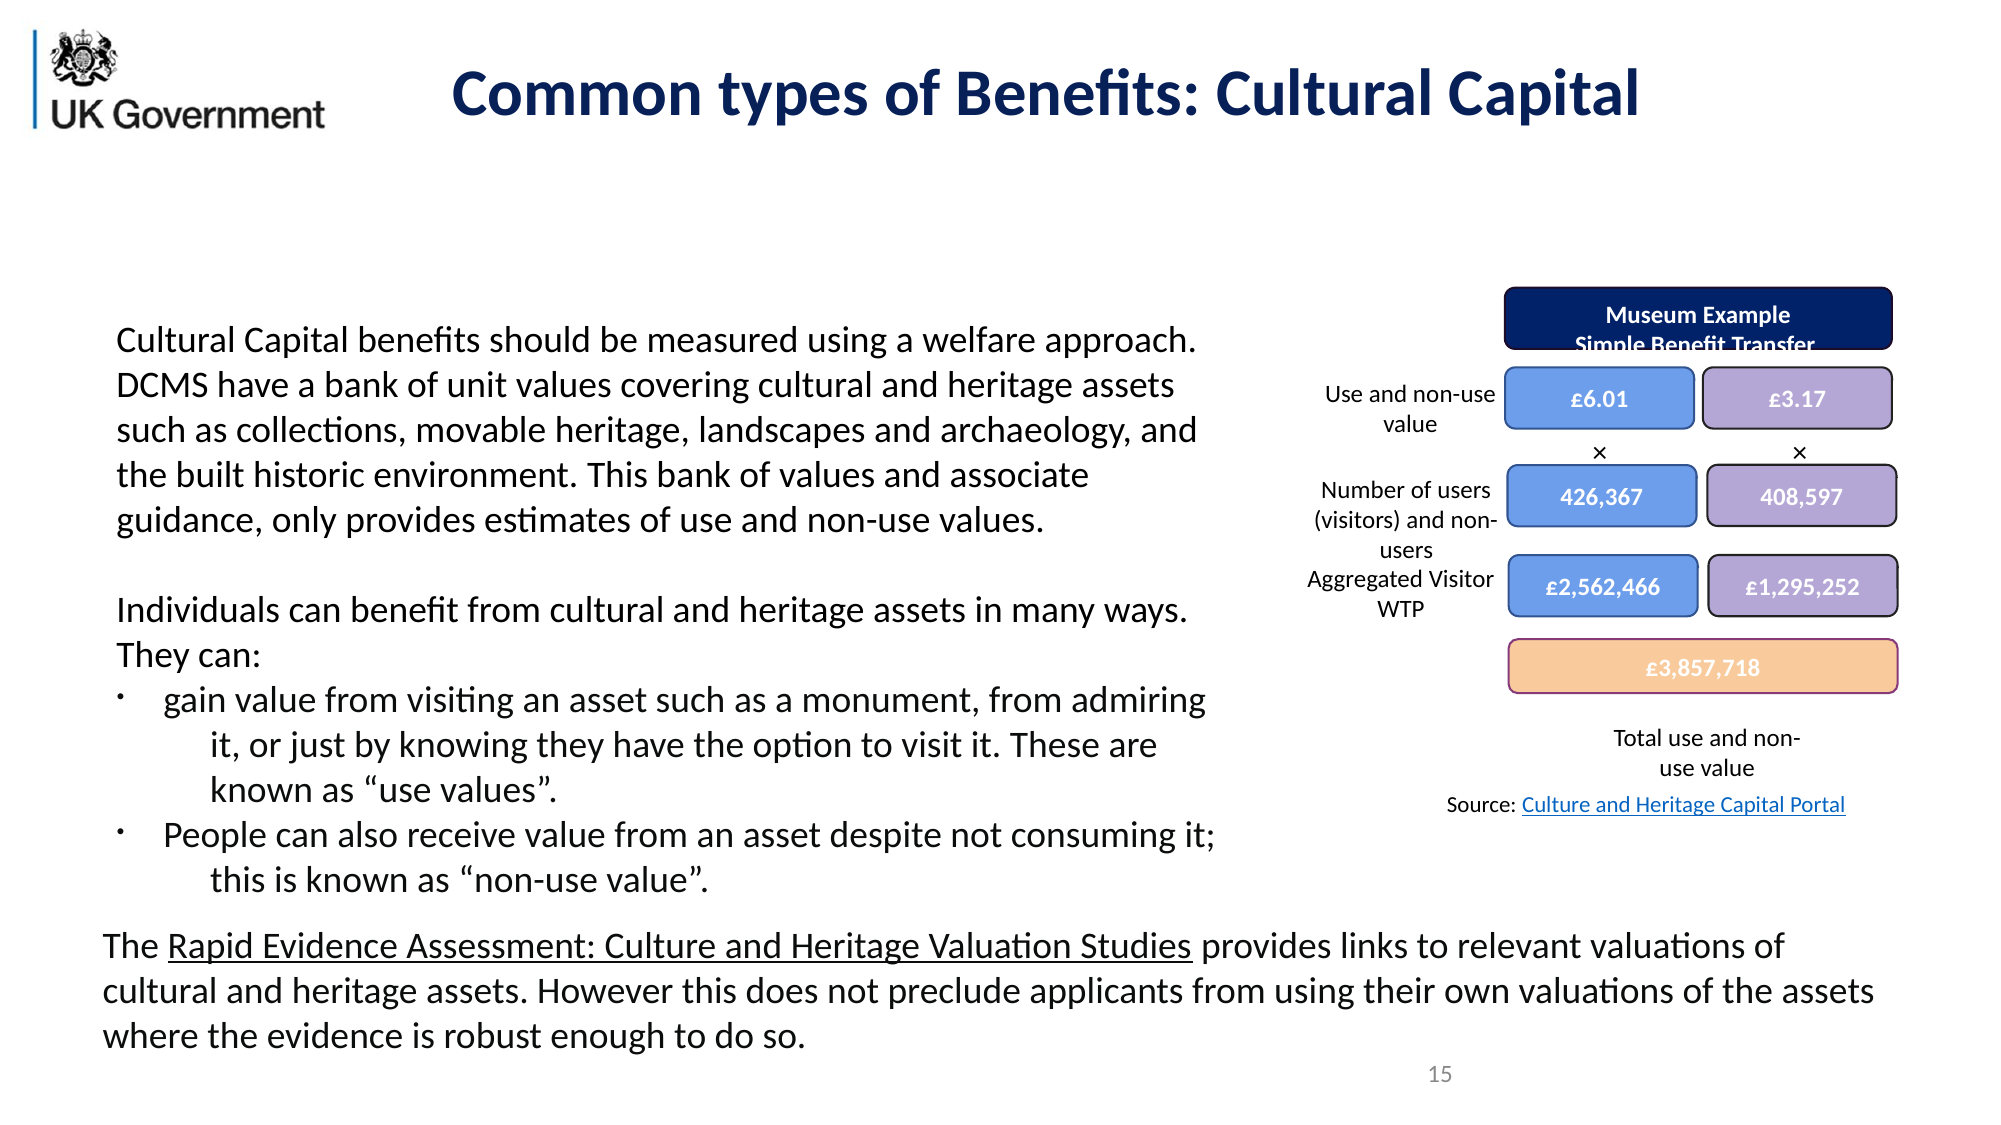

Common types of Benefits: Cultural Capital
Museum Example
Simple Benefit Transfer
Cultural Capital benefits should be measured using a welfare approach. DCMS have a bank of unit values covering cultural and heritage assets such as collections, movable heritage, landscapes and archaeology, and the built historic environment. This bank of values and associate guidance, only provides estimates of use and non-use values.
Individuals can benefit from cultural and heritage assets in many ways. They can:
gain value from visiting an asset such as a monument, from admiring it, or just by knowing they have the option to visit it. These are known as “use values”.
People can also receive value from an asset despite not consuming it; this is known as “non-use value”.
Use and non-use value
£6.01
£3.17
×
×
Number of users (visitors) and non-users
408,597
426,367
Aggregated Visitor WTP
£1,295,252
£2,562,466
£3,857,718
Total use and non-use value
Source: Culture and Heritage Capital Portal
The Rapid Evidence Assessment: Culture and Heritage Valuation Studies provides links to relevant valuations of cultural and heritage assets. However this does not preclude applicants from using their own valuations of the assets where the evidence is robust enough to do so.
1